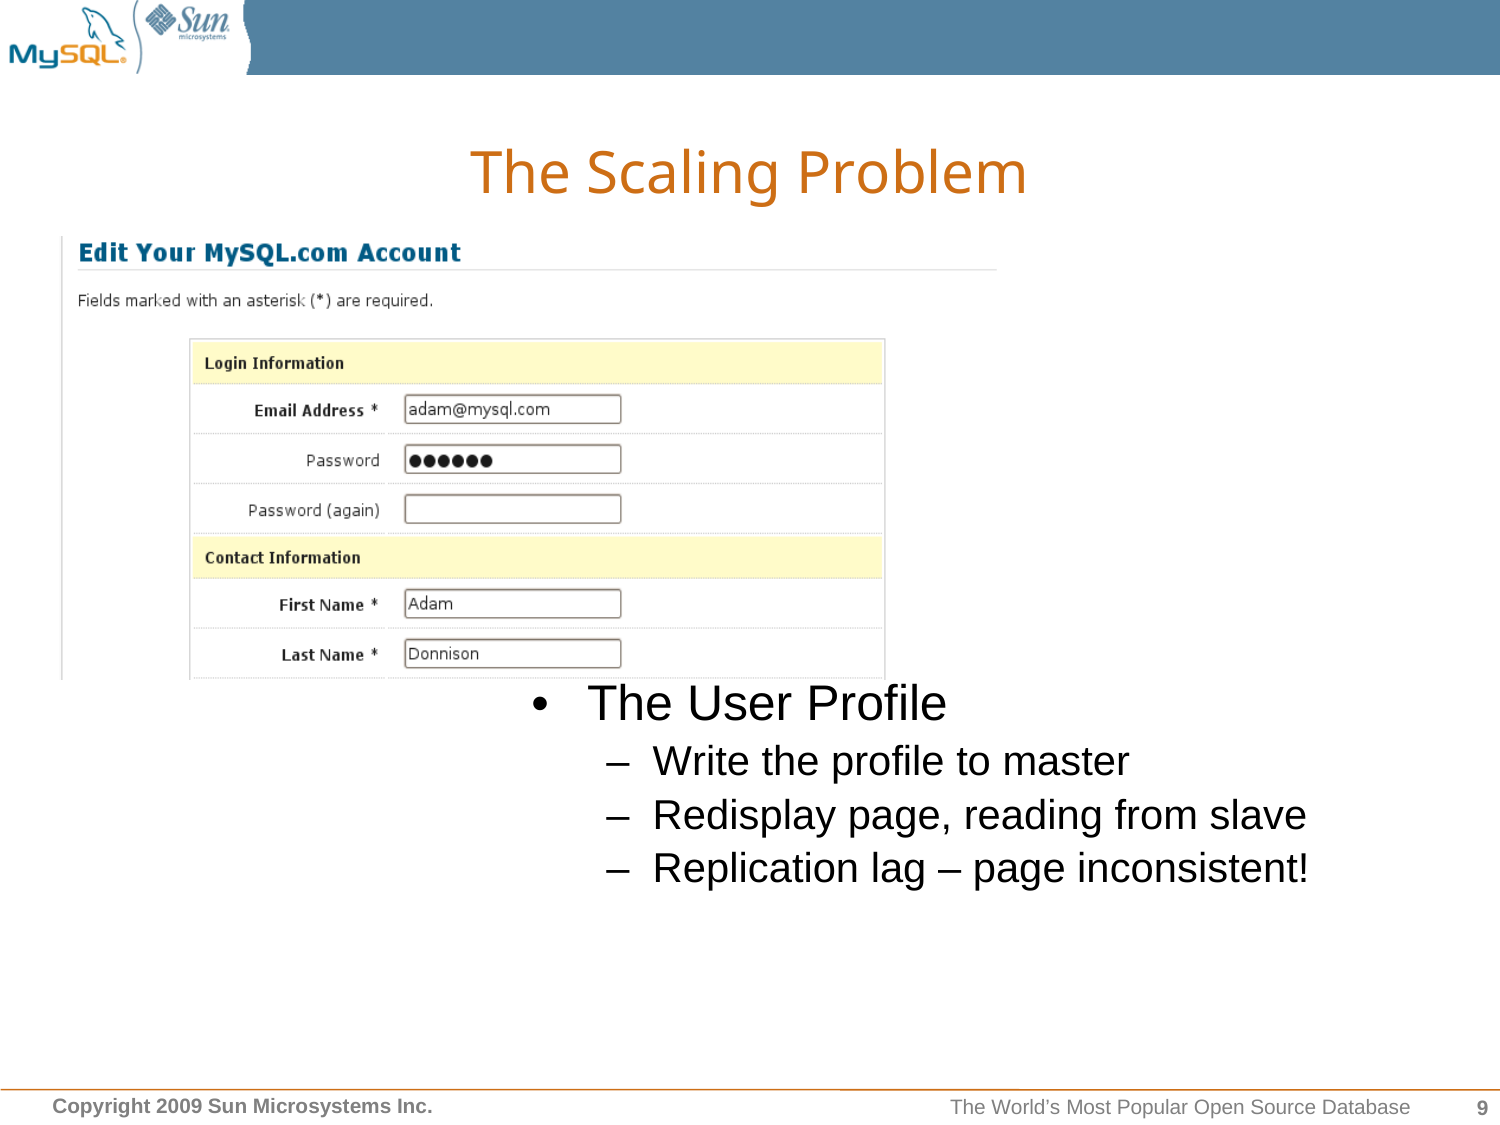

# The Scaling Problem
The User Profile
Write the profile to master
Redisplay page, reading from slave
Replication lag – page inconsistent!